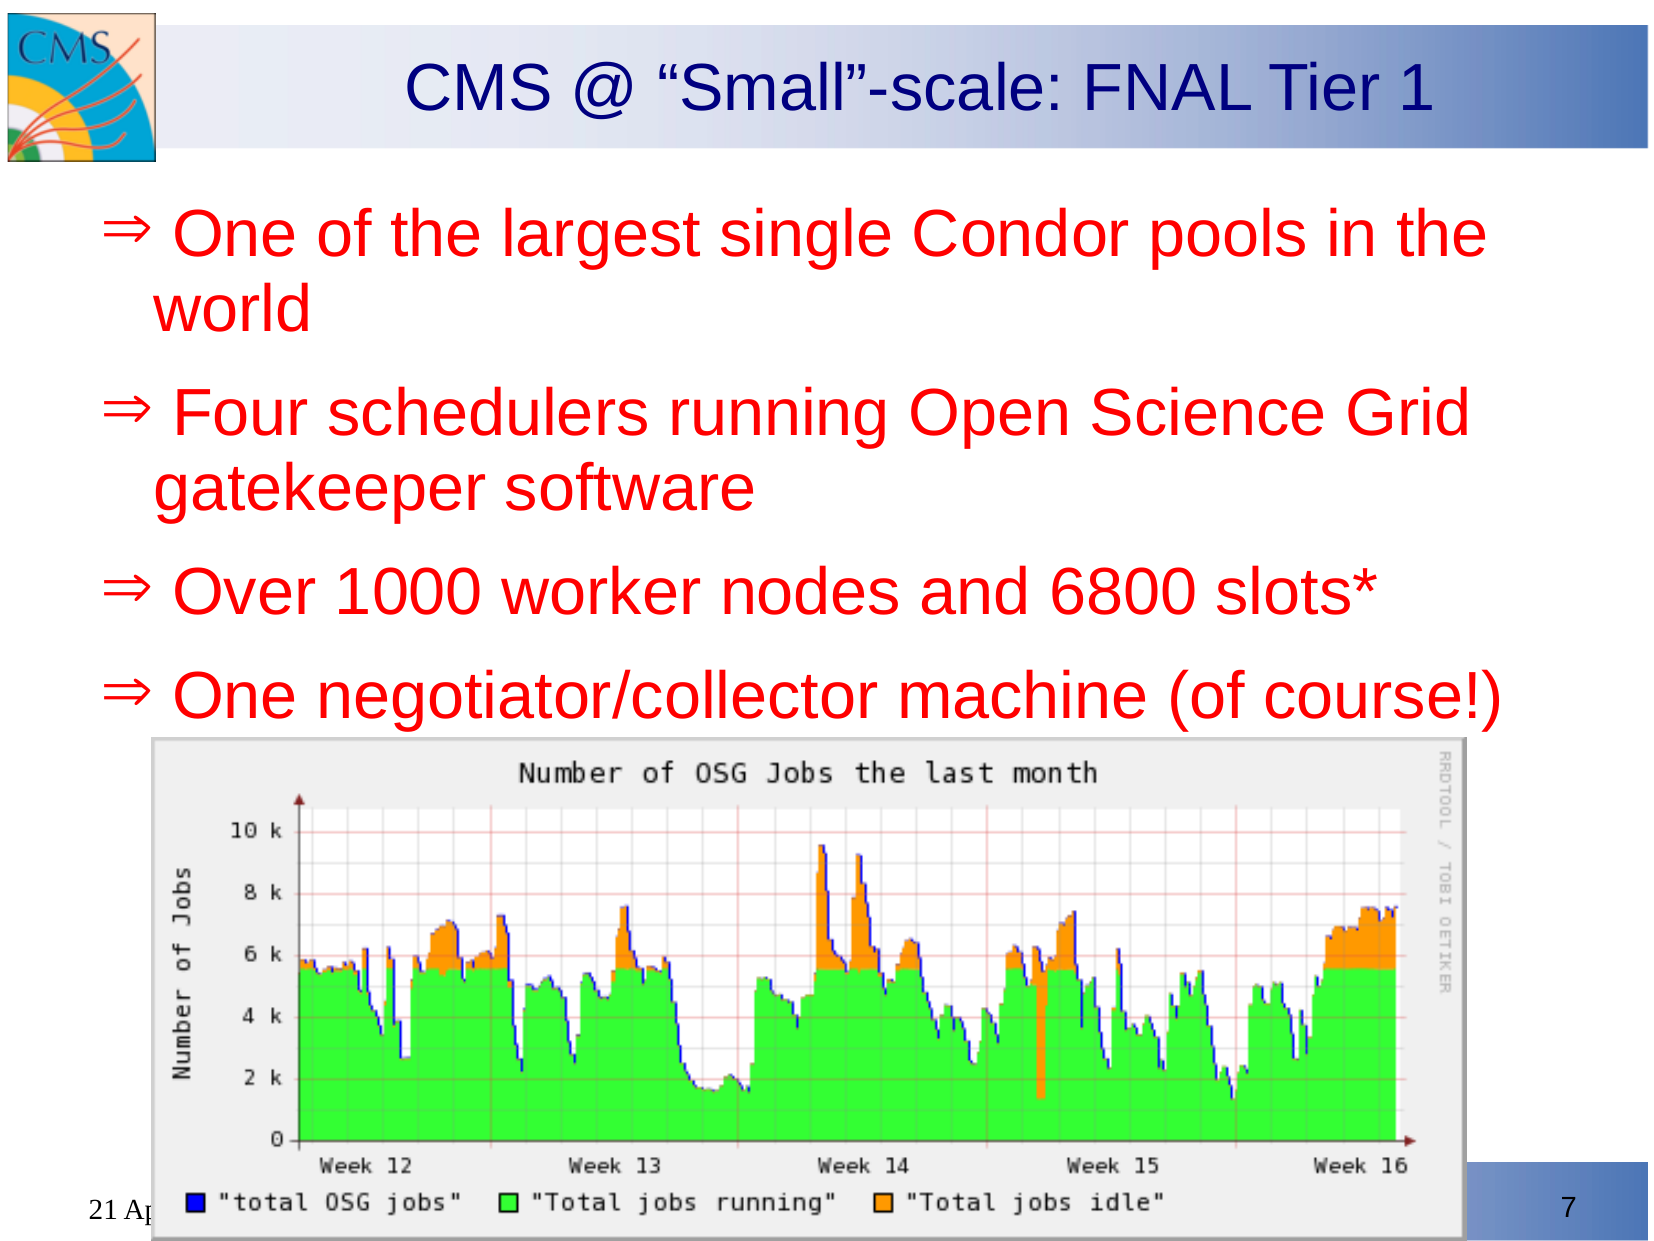

# CMS @ “Small”-scale: FNAL Tier 1
 One of the largest single Condor pools in the world
 Four schedulers running Open Science Grid gatekeeper software
 Over 1000 worker nodes and 6800 slots*
 One negotiator/collector machine (of course!)
Burt Holzman - CMS with Condor
7
21 April 2009